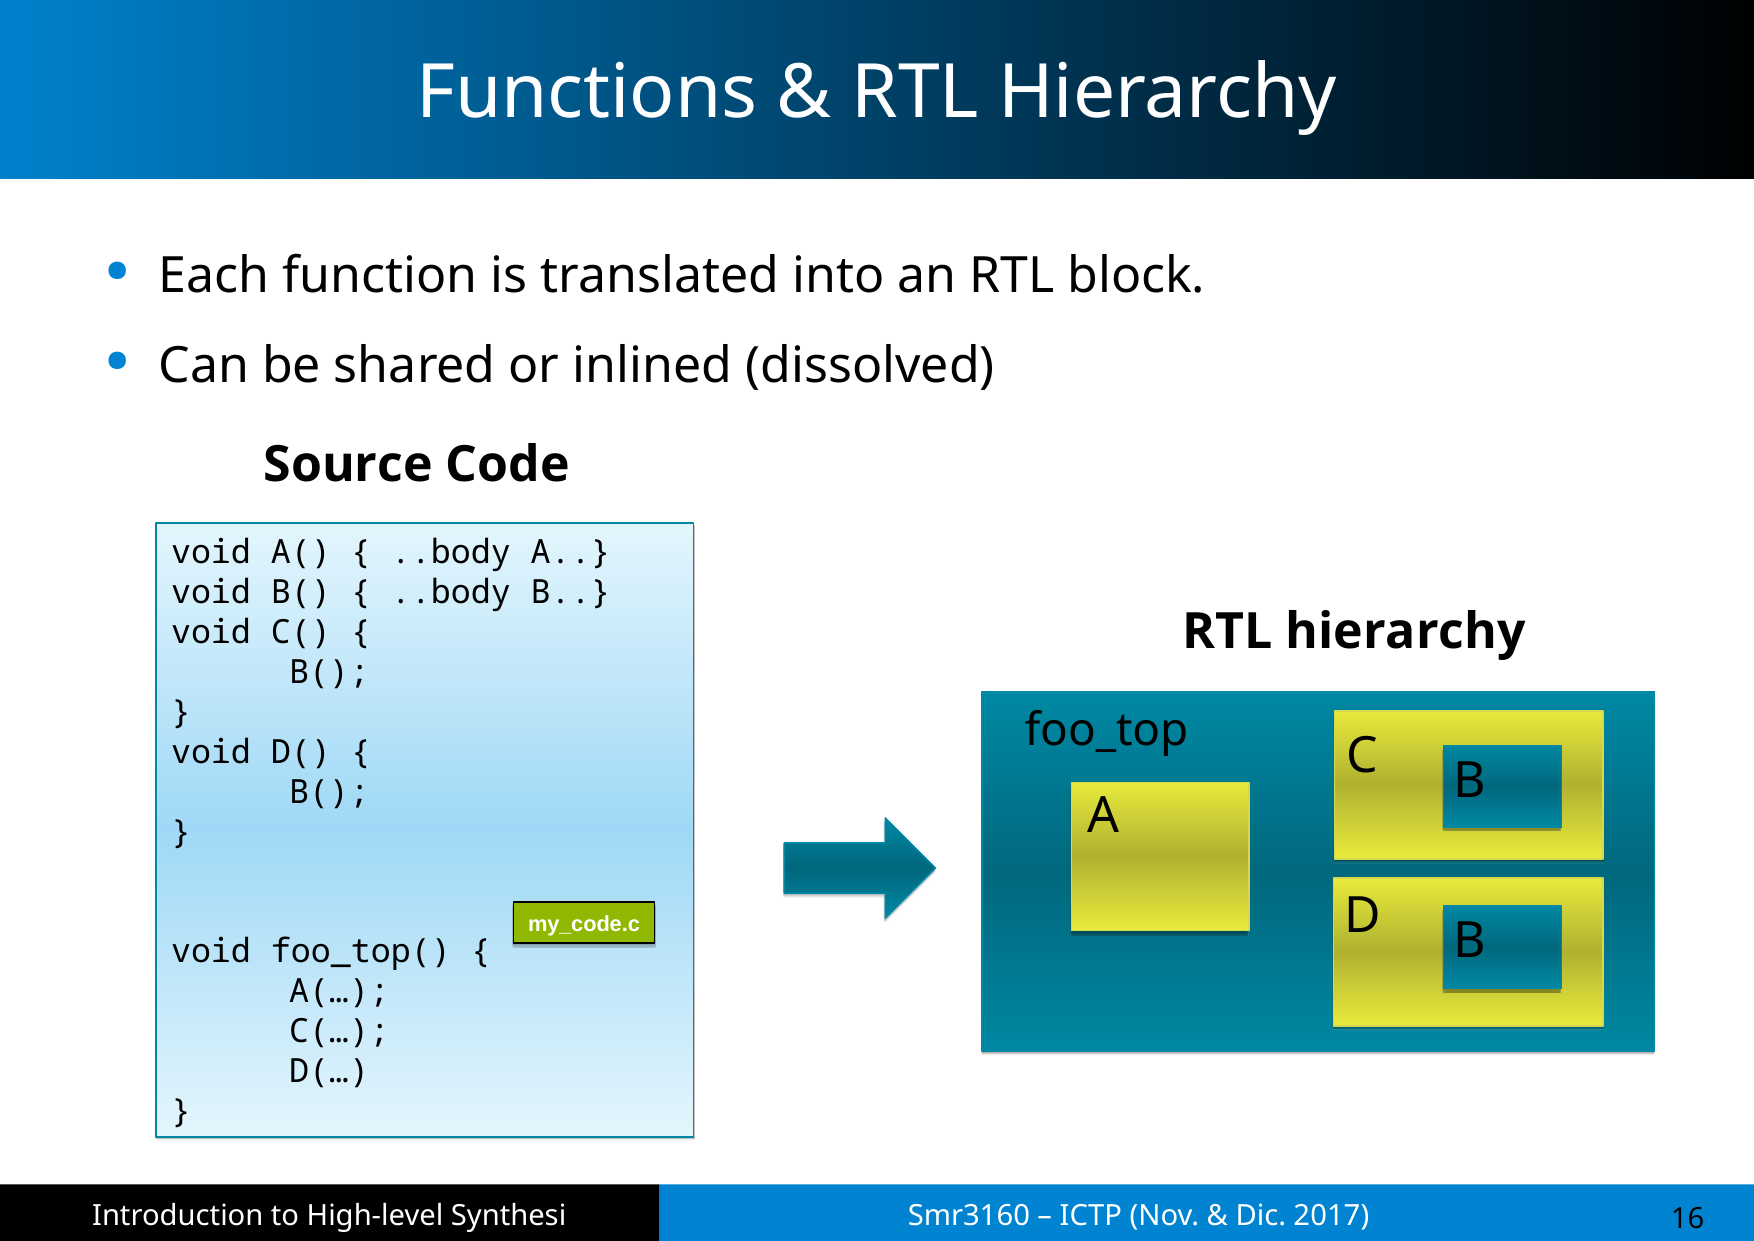

# Functions & RTL Hierarchy
Each function is translated into an RTL block.
Can be shared or inlined (dissolved)
Source Code
void A() { ..body A..}
void B() { ..body B..}
void C() {
	B();
}
void D() {
	B();
}
void foo_top() {
	A(…);
 	C(…);
	D(…)
}
RTL hierarchy
foo_top
C
B
A
D
B
my_code.c
16